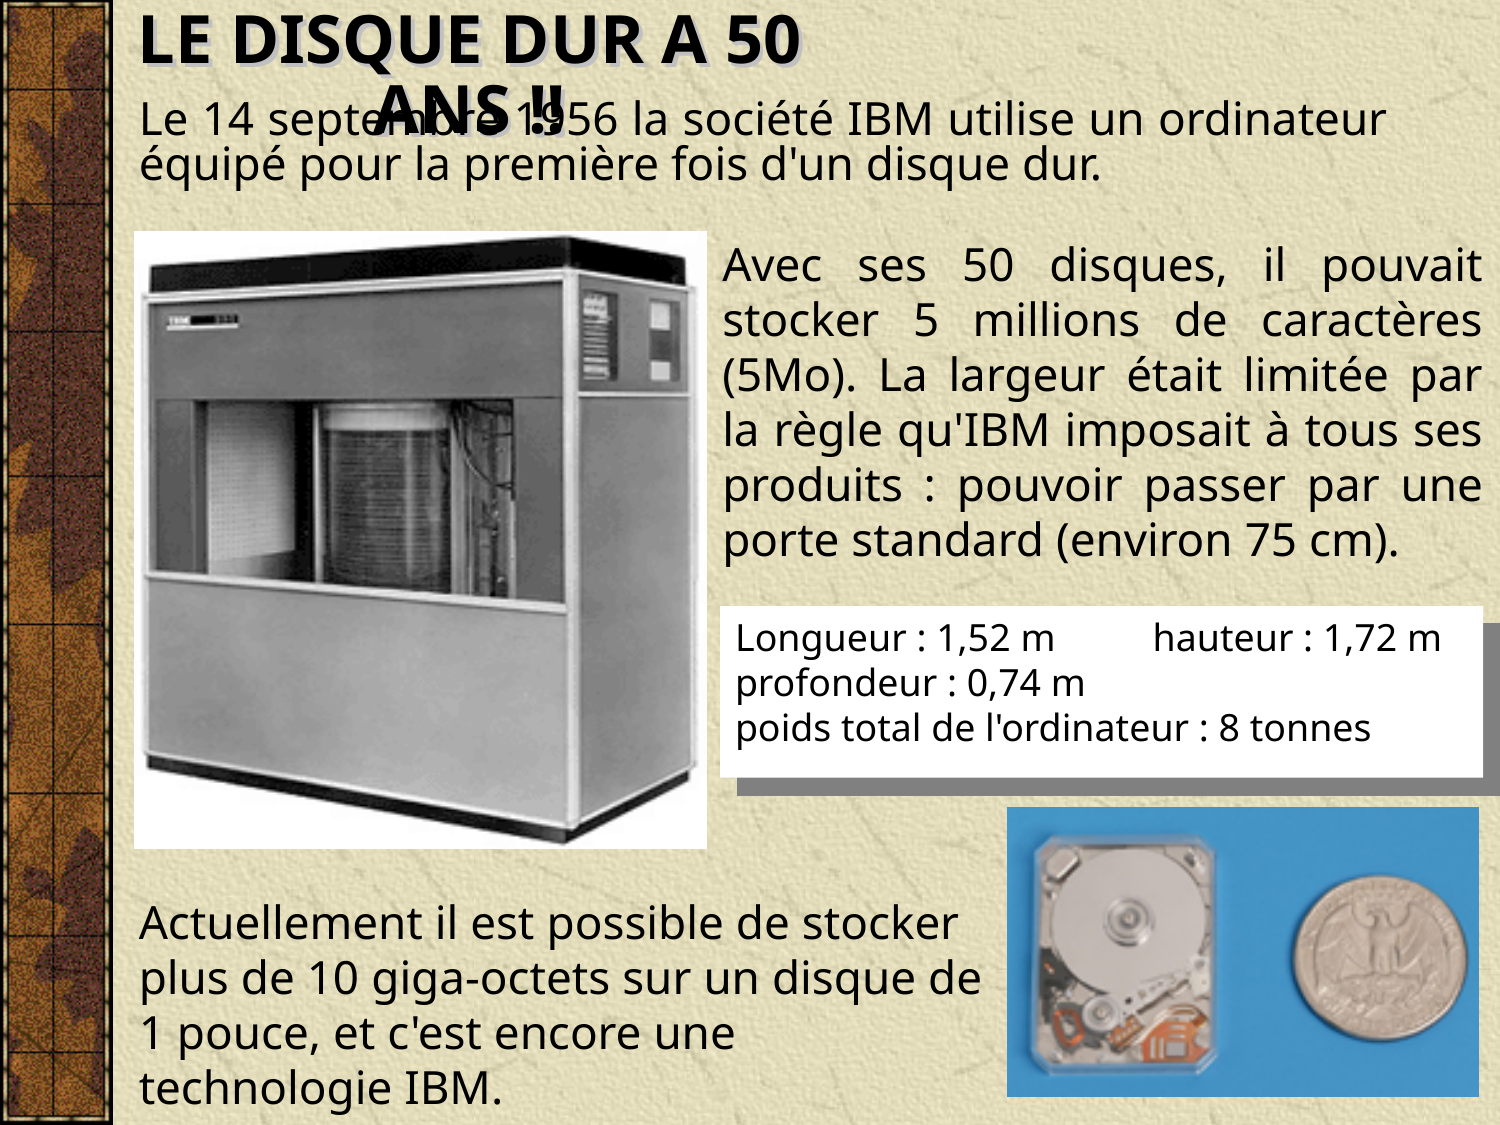

LE DISQUE DUR A 50 ANS !!
Le 14 septembre 1956 la société IBM utilise un ordinateur équipé pour la première fois d'un disque dur.
Avec ses 50 disques, il pouvait stocker 5 millions de caractères (5Mo). La largeur était limitée par la règle qu'IBM imposait à tous ses produits : pouvoir passer par une porte standard (environ 75 cm).
Longueur : 1,52 m hauteur : 1,72 m
profondeur : 0,74 m
poids total de l'ordinateur : 8 tonnes
Actuellement il est possible de stocker plus de 10 giga-octets sur un disque de 1 pouce, et c'est encore une technologie IBM.